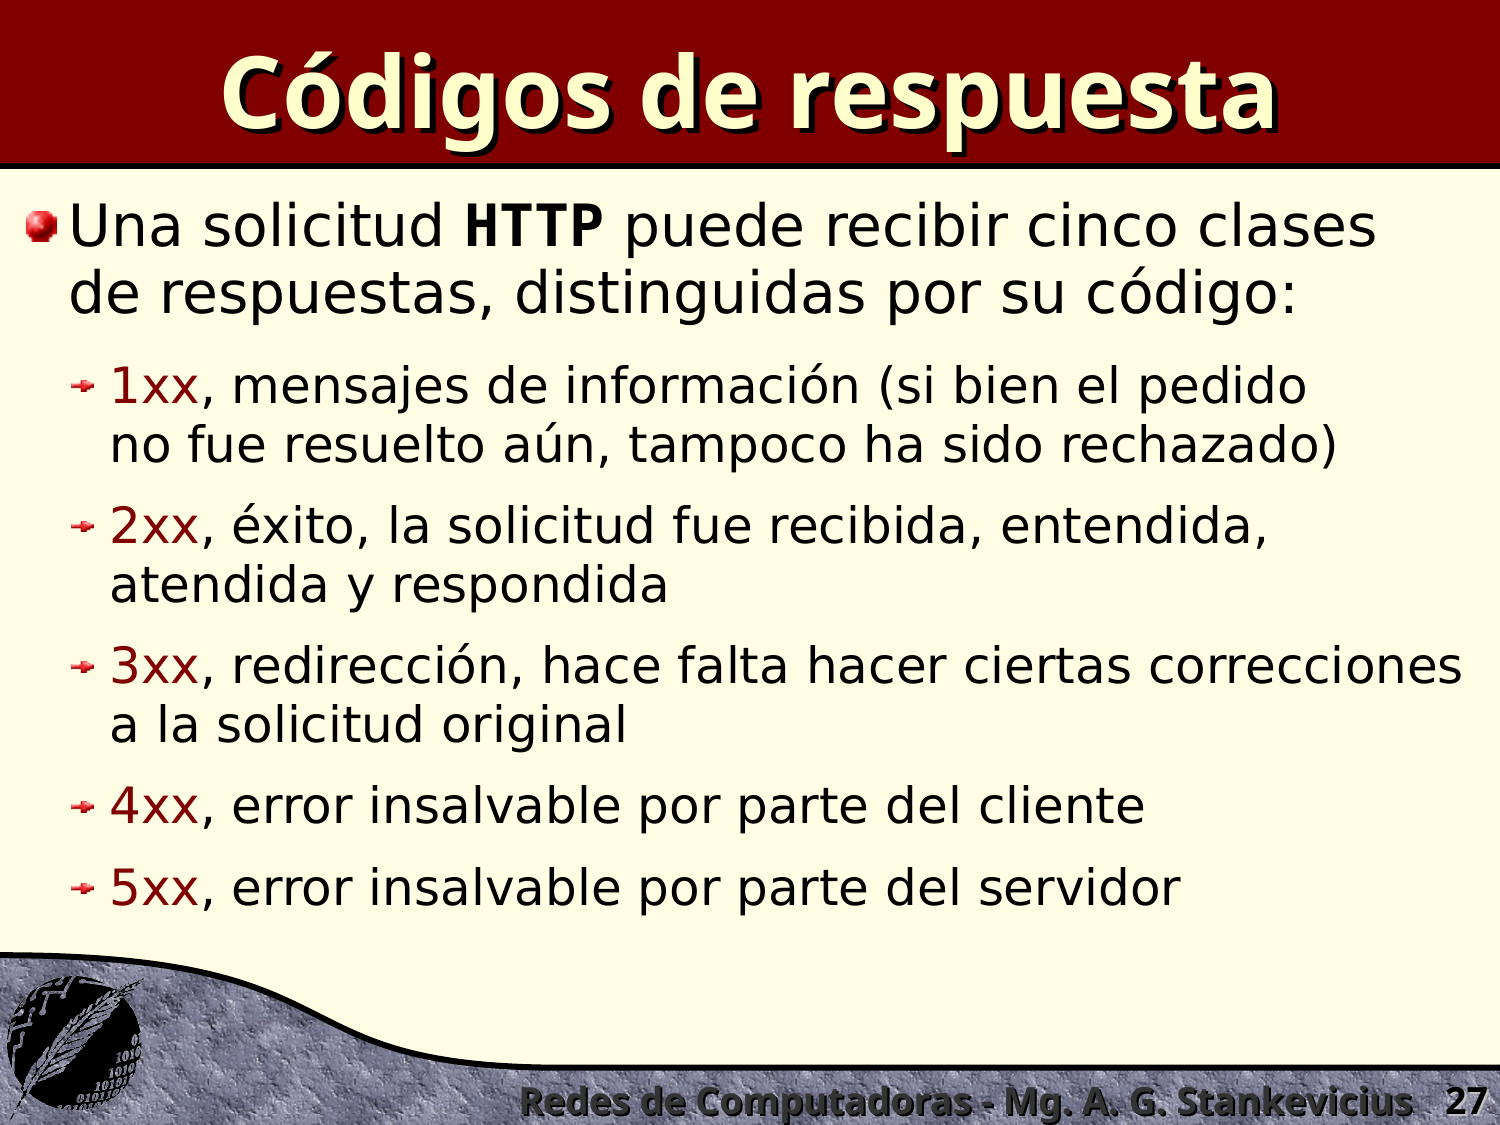

# Códigos de respuesta
Una solicitud HTTP puede recibir cinco clases
de respuestas, distinguidas por su código:
1xx, mensajes de información (si bien el pedido
no fue resuelto aún, tampoco ha sido rechazado)
2xx, éxito, la solicitud fue recibida, entendida, atendida y respondida
3xx, redirección, hace falta hacer ciertas correcciones a la solicitud original
4xx, error insalvable por parte del cliente
5xx, error insalvable por parte del servidor
27